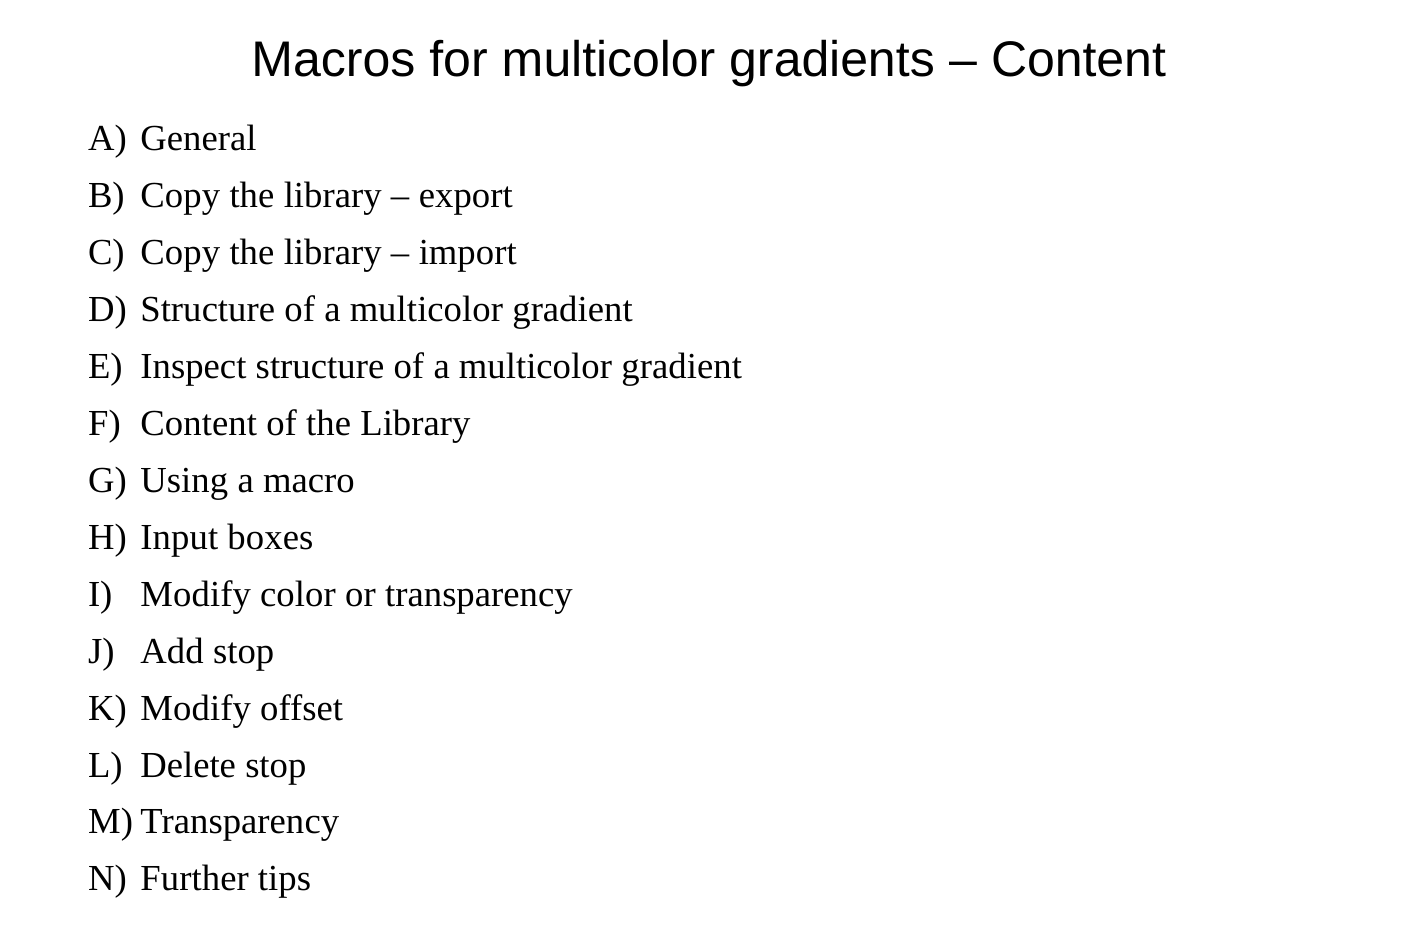

# Macros for multicolor gradients – Content
General
Copy the library – export
Copy the library – import
Structure of a multicolor gradient
Inspect structure of a multicolor gradient
Content of the Library
Using a macro
Input boxes
Modify color or transparency
Add stop
Modify offset
Delete stop
Transparency
Further tips